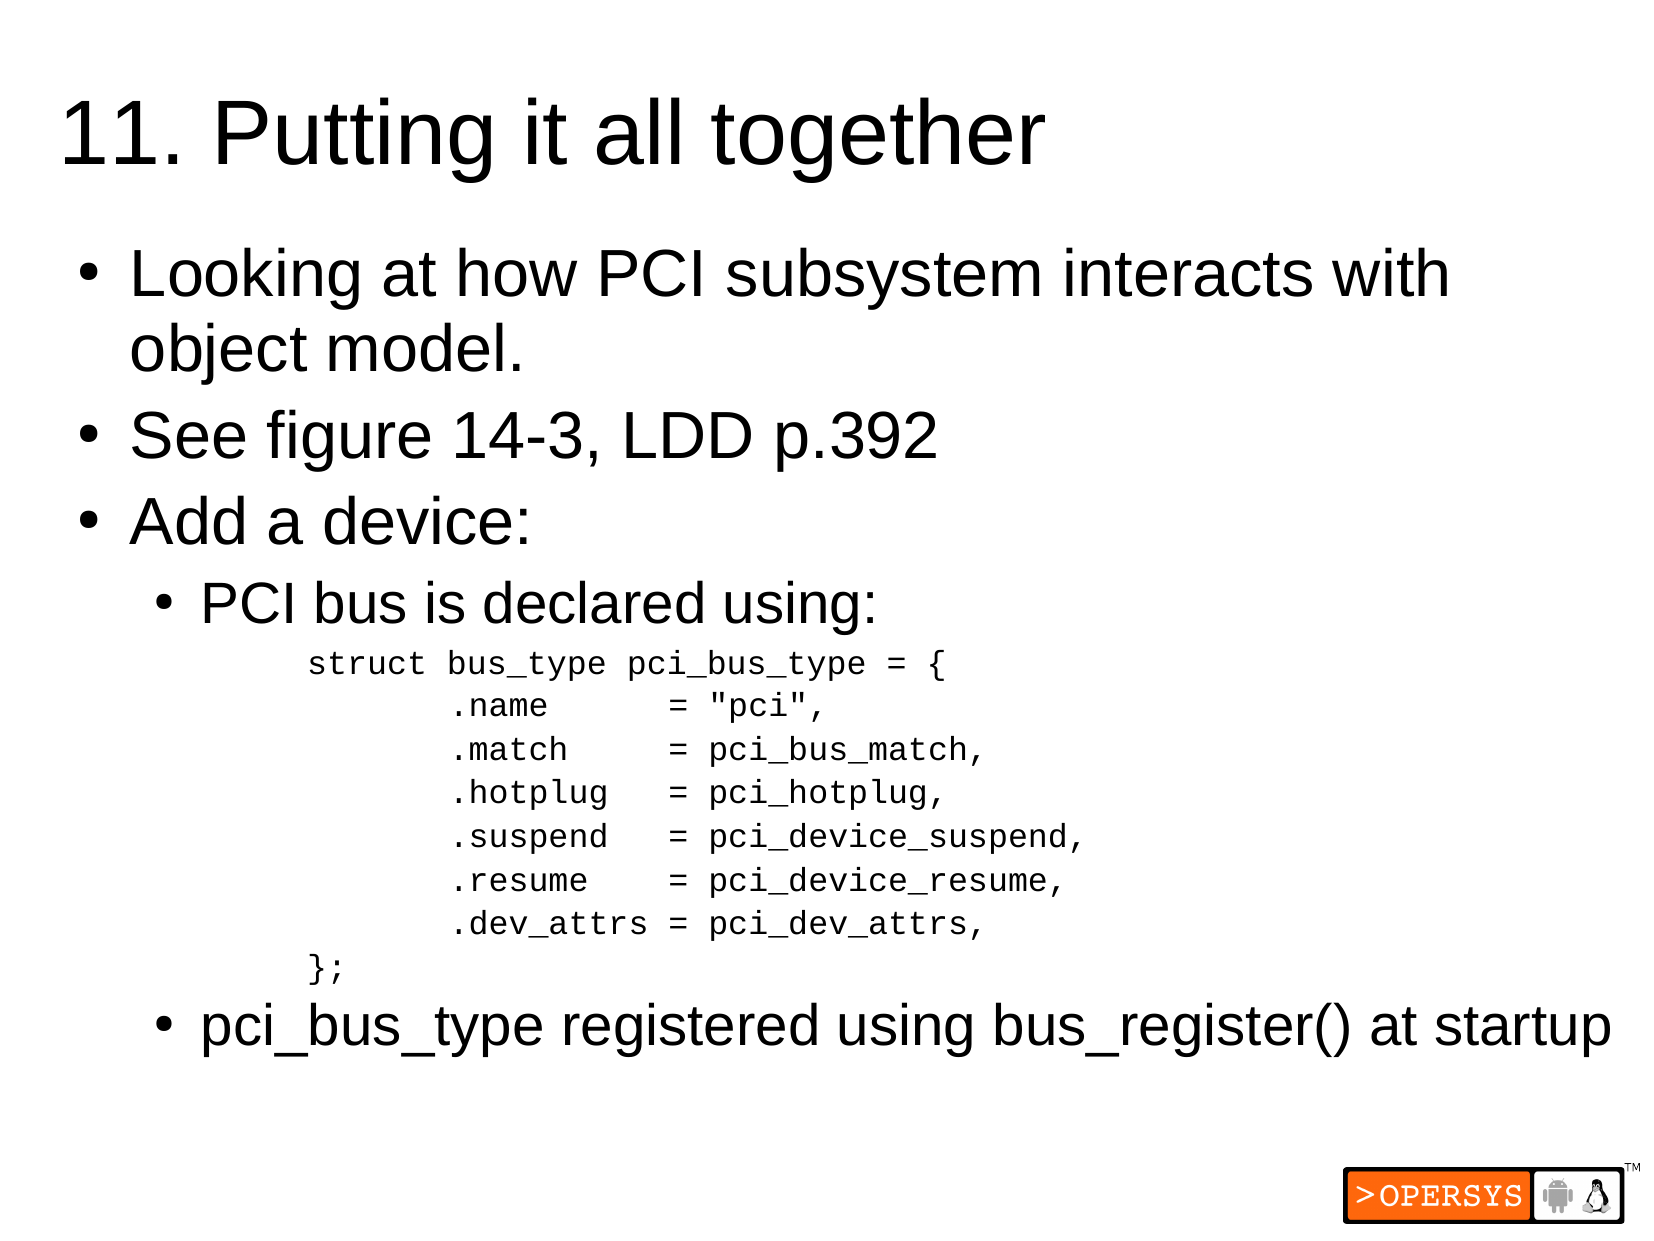

# 11. Putting it all together
Looking at how PCI subsystem interacts with object model.
See figure 14-3, LDD p.392
Add a device:
PCI bus is declared using:
struct bus_type pci_bus_type = {
.name = "pci",
.match = pci_bus_match,
.hotplug = pci_hotplug,
.suspend = pci_device_suspend,
.resume = pci_device_resume,
.dev_attrs = pci_dev_attrs,
};
pci_bus_type registered using bus_register() at startup